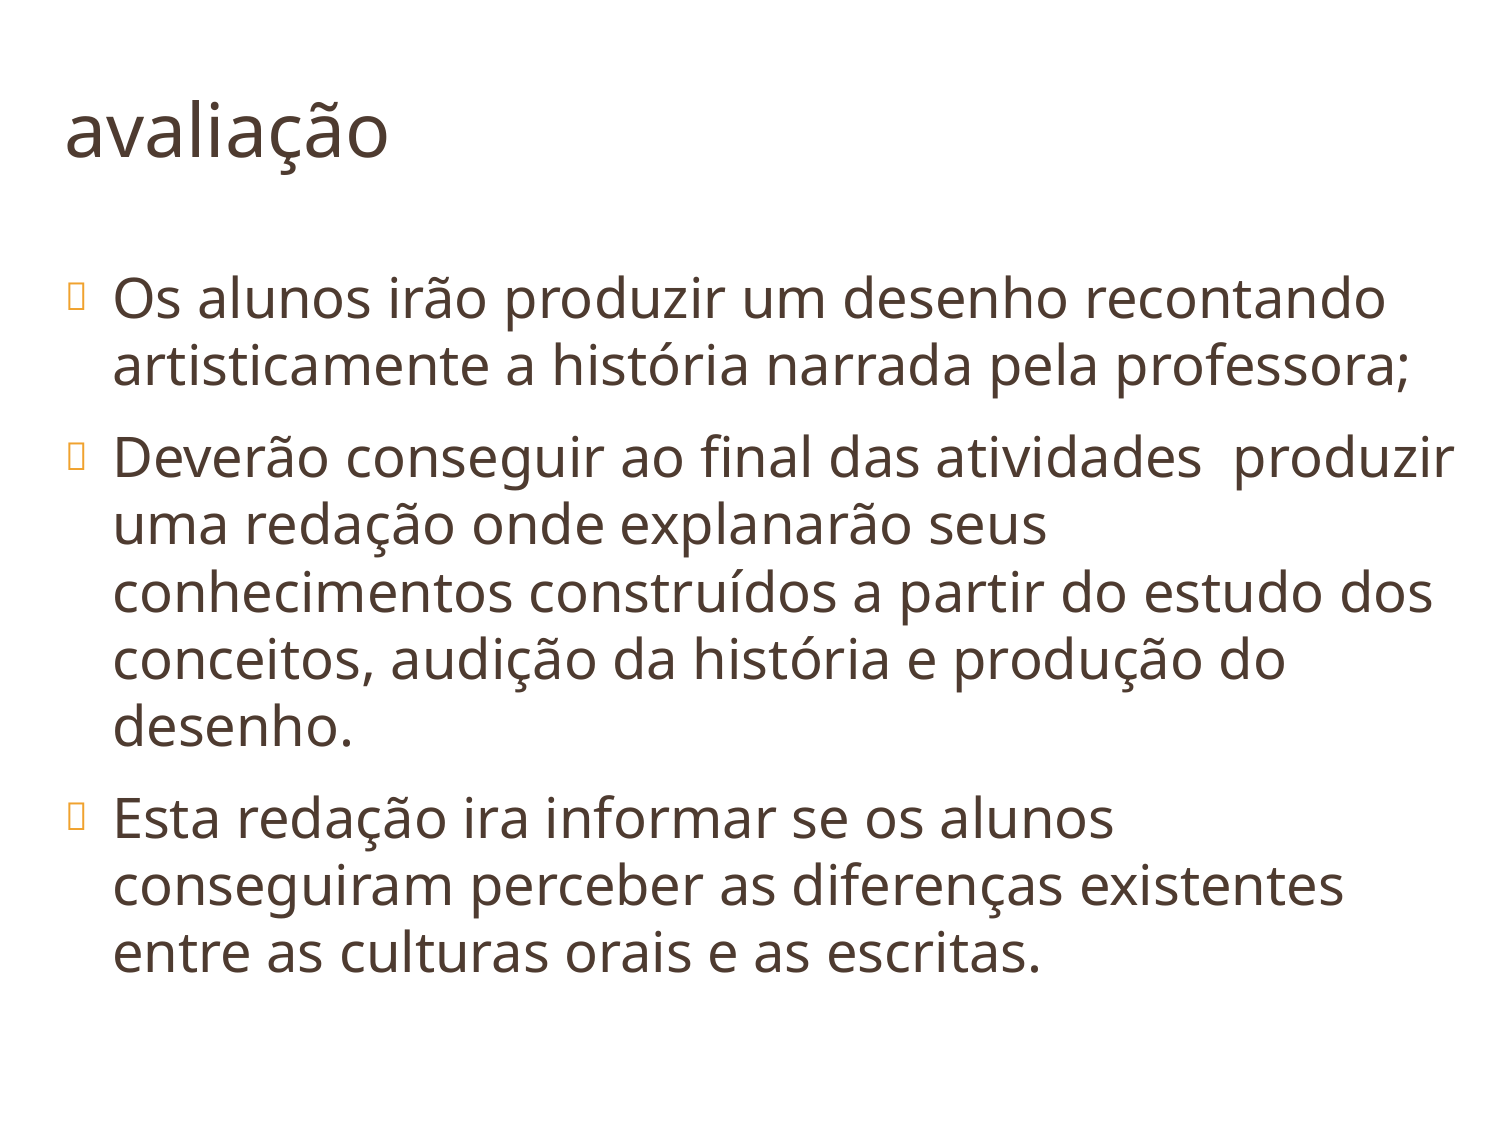

# avaliação
Os alunos irão produzir um desenho recontando artisticamente a história narrada pela professora;
Deverão conseguir ao final das atividades produzir uma redação onde explanarão seus conhecimentos construídos a partir do estudo dos conceitos, audição da história e produção do desenho.
Esta redação ira informar se os alunos conseguiram perceber as diferenças existentes entre as culturas orais e as escritas.